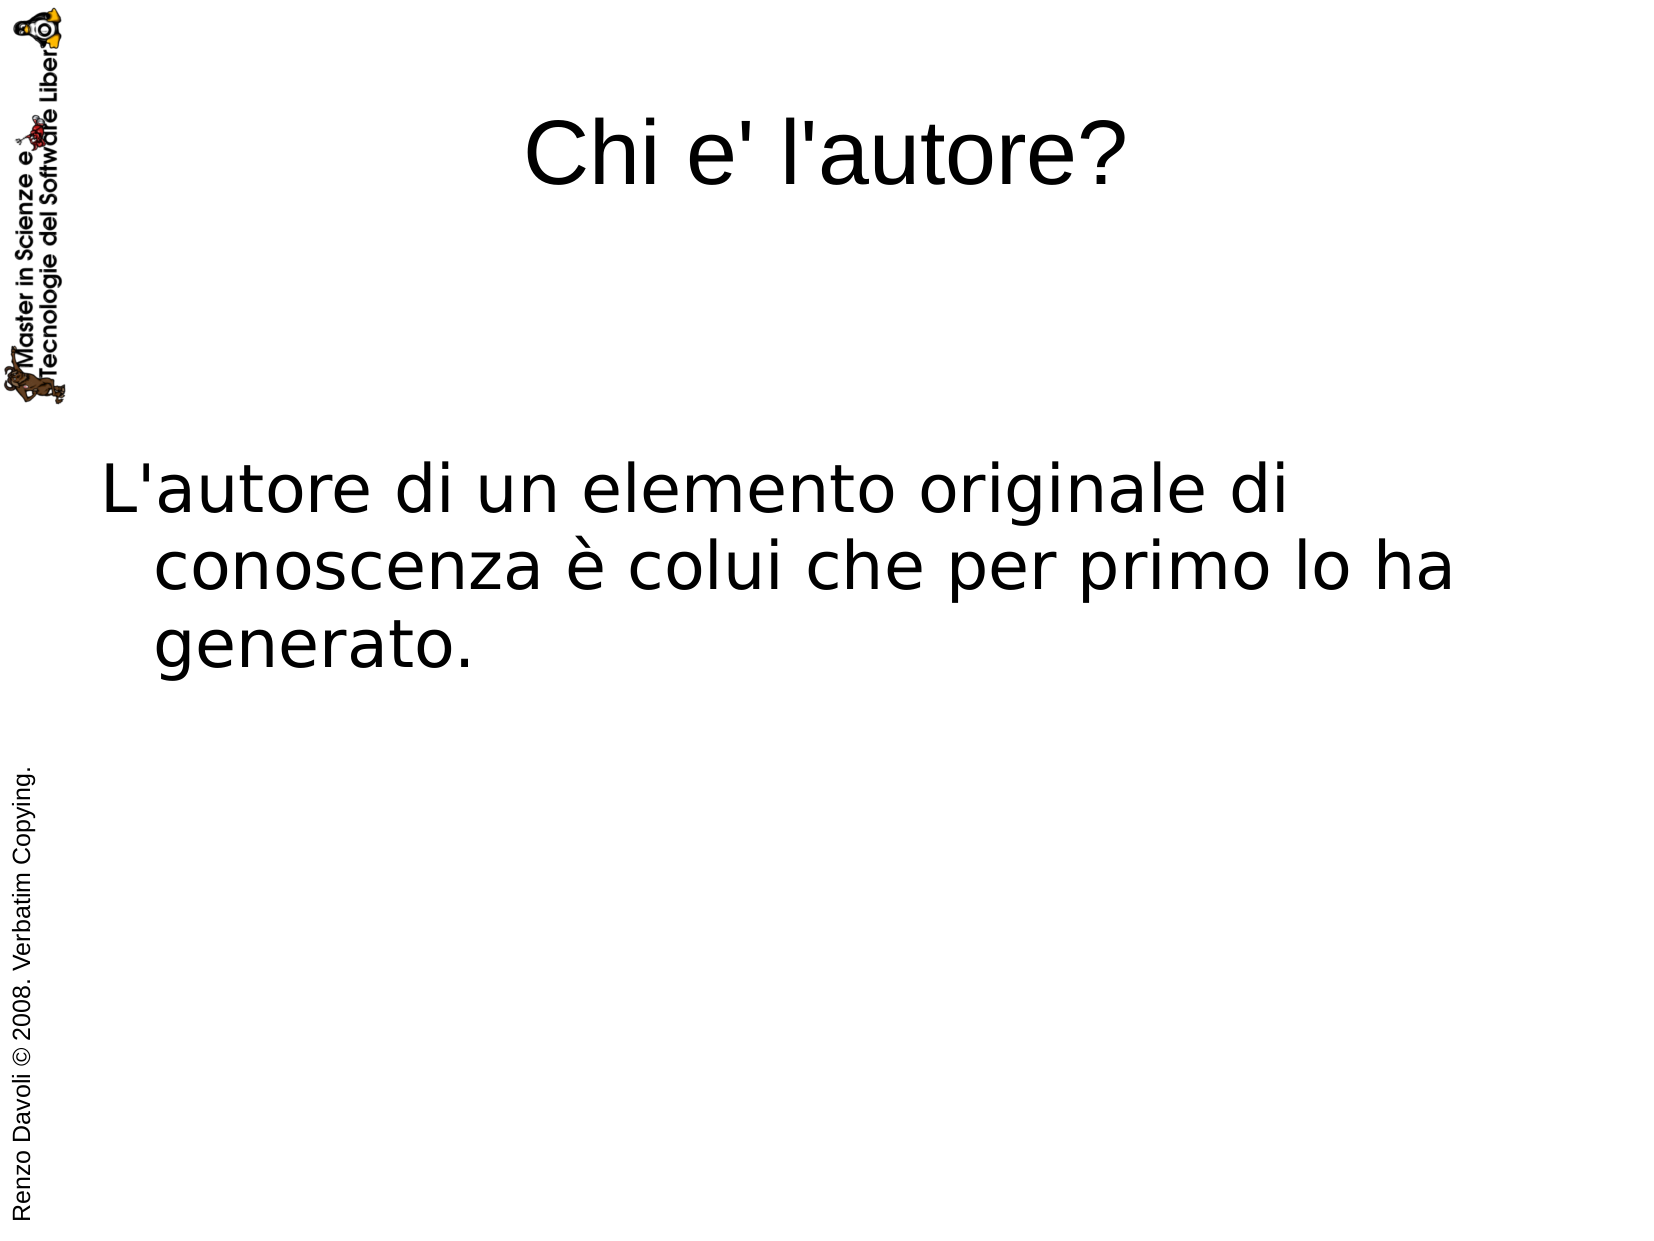

# Chi e' l'autore?
L'autore di un elemento originale di conoscenza è colui che per primo lo ha generato.